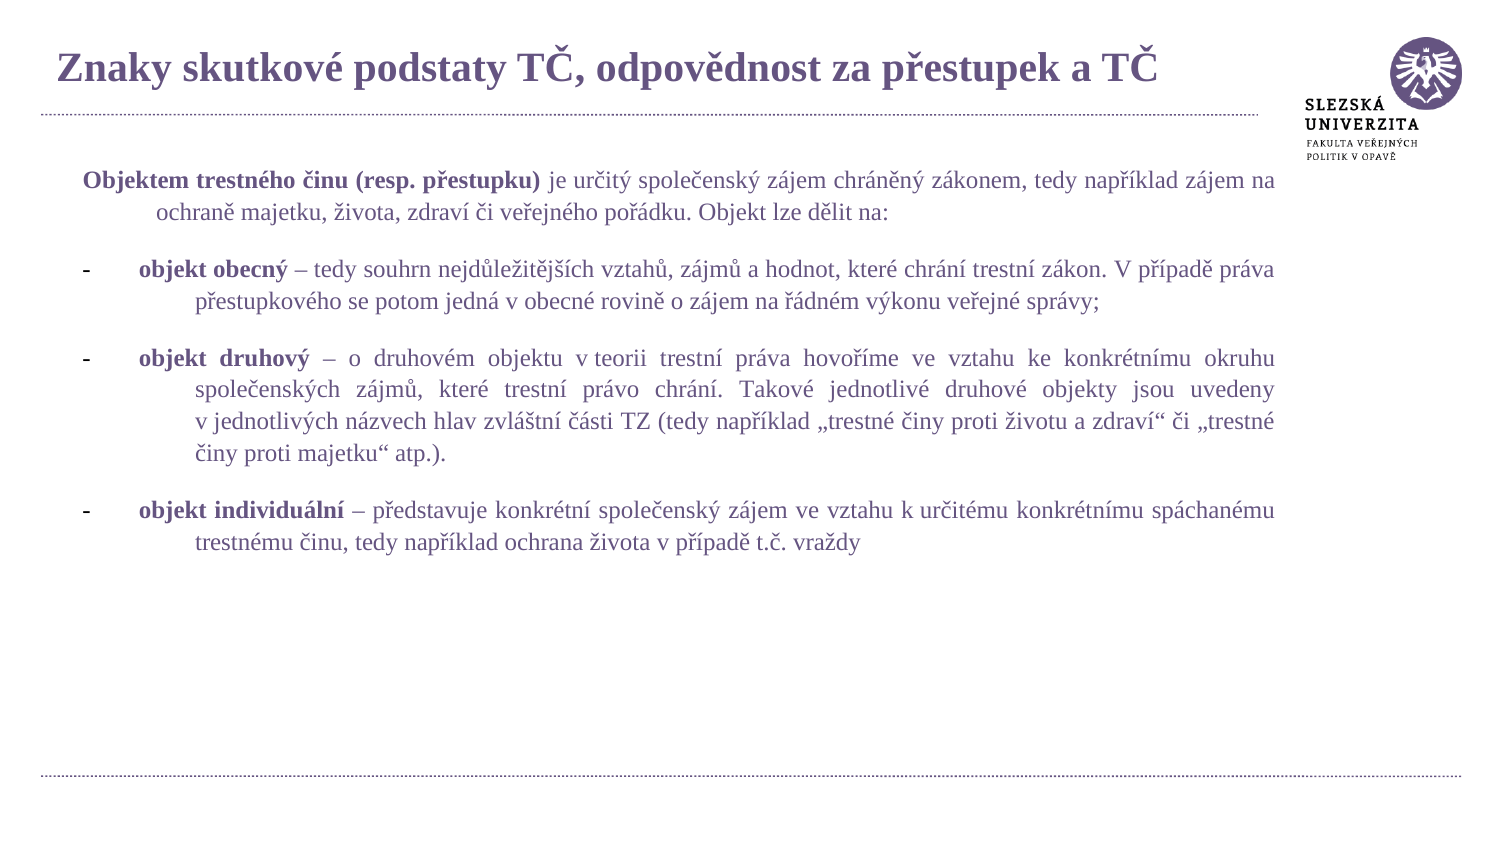

# Znaky skutkové podstaty TČ, odpovědnost za přestupek a TČ
Objektem trestného činu (resp. přestupku) je určitý společenský zájem chráněný zákonem, tedy například zájem na ochraně majetku, života, zdraví či veřejného pořádku. Objekt lze dělit na:
objekt obecný – tedy souhrn nejdůležitějších vztahů, zájmů a hodnot, které chrání trestní zákon. V případě práva přestupkového se potom jedná v obecné rovině o zájem na řádném výkonu veřejné správy;
objekt druhový – o druhovém objektu v teorii trestní práva hovoříme ve vztahu ke konkrétnímu okruhu společenských zájmů, které trestní právo chrání. Takové jednotlivé druhové objekty jsou uvedeny v jednotlivých názvech hlav zvláštní části TZ (tedy například „trestné činy proti životu a zdraví“ či „trestné činy proti majetku“ atp.).
objekt individuální – představuje konkrétní společenský zájem ve vztahu k určitému konkrétnímu spáchanému trestnému činu, tedy například ochrana života v případě t.č. vraždy